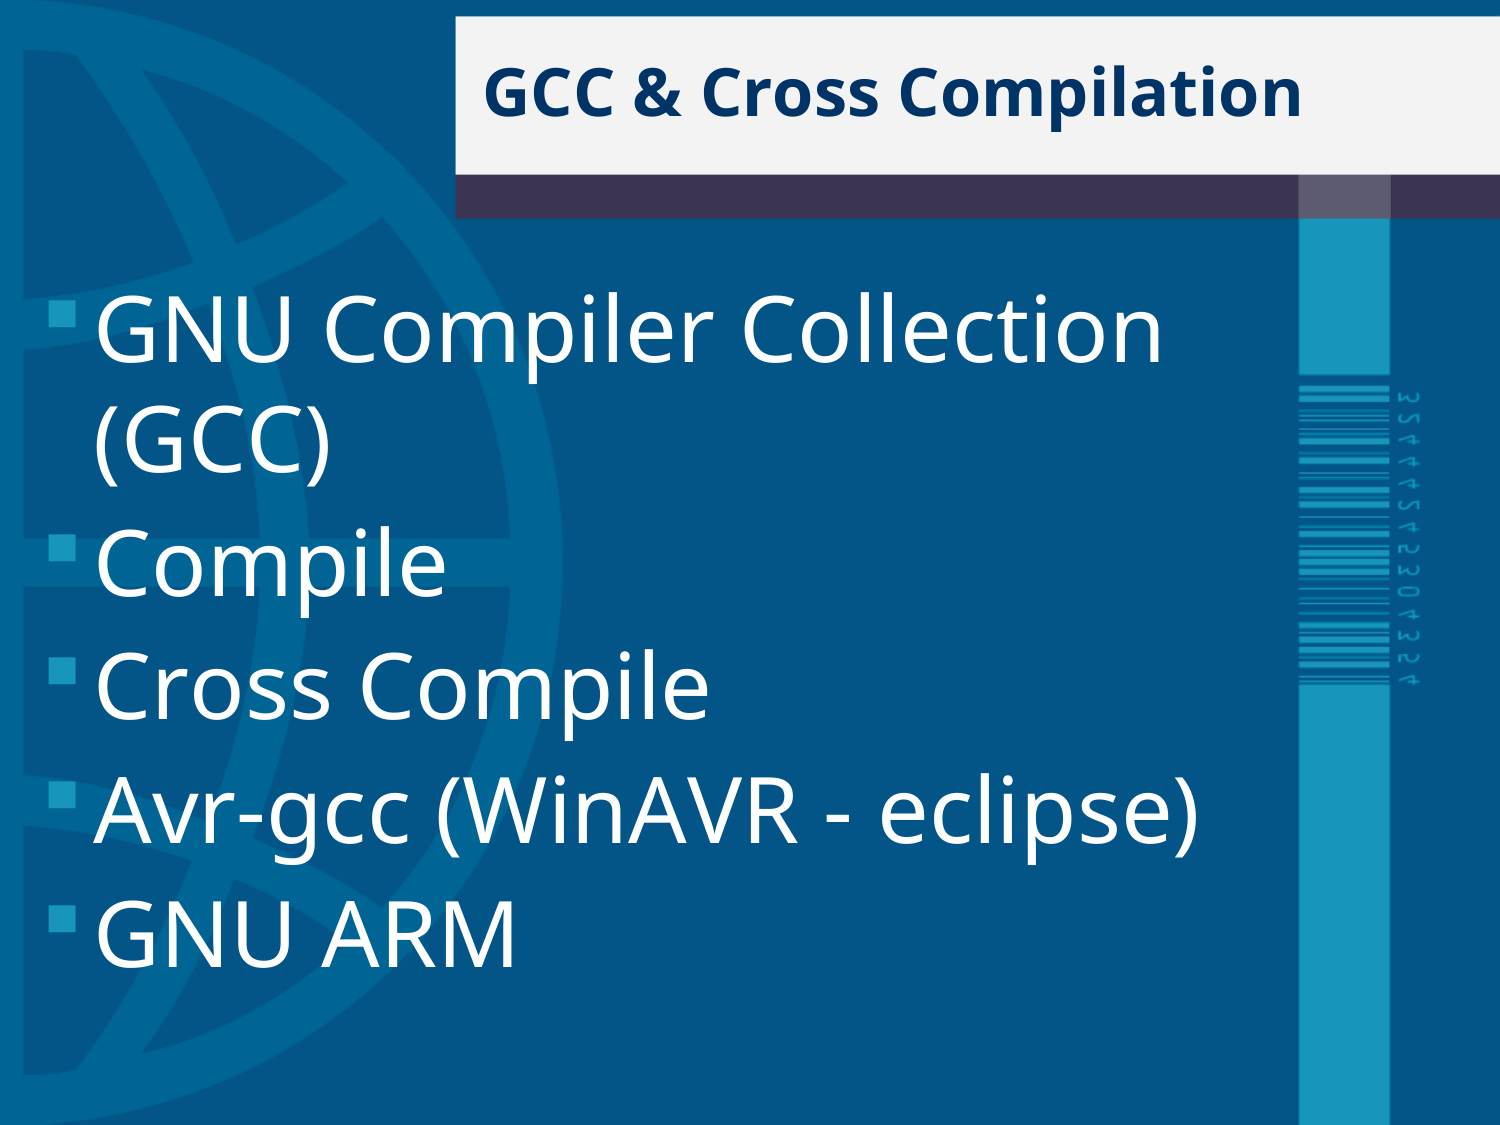

# GCC & Cross Compilation
GNU Compiler Collection (GCC)
Compile
Cross Compile
Avr-gcc (WinAVR - eclipse)
GNU ARM